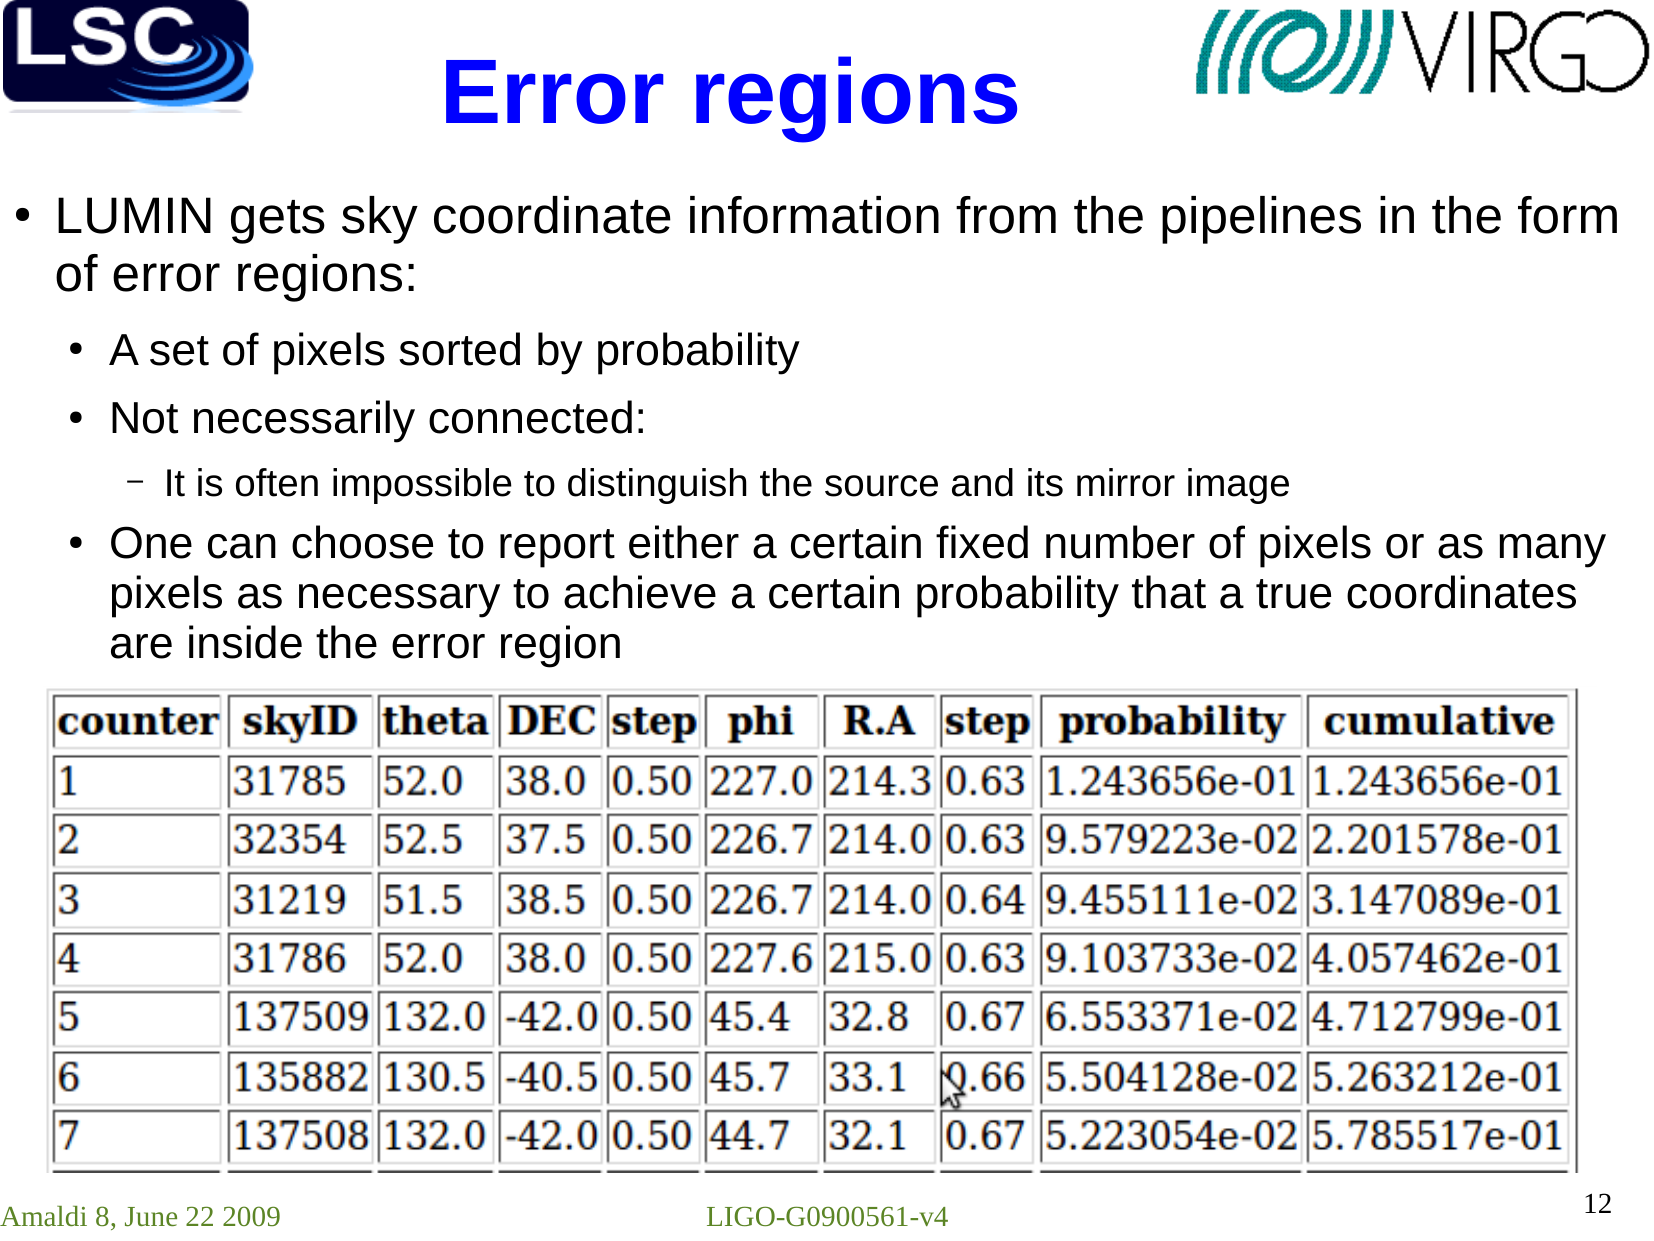

# Error regions
LUMIN gets sky coordinate information from the pipelines in the form of error regions:
A set of pixels sorted by probability
Not necessarily connected:
It is often impossible to distinguish the source and its mirror image
One can choose to report either a certain fixed number of pixels or as many pixels as necessary to achieve a certain probability that a true coordinates are inside the error region
12